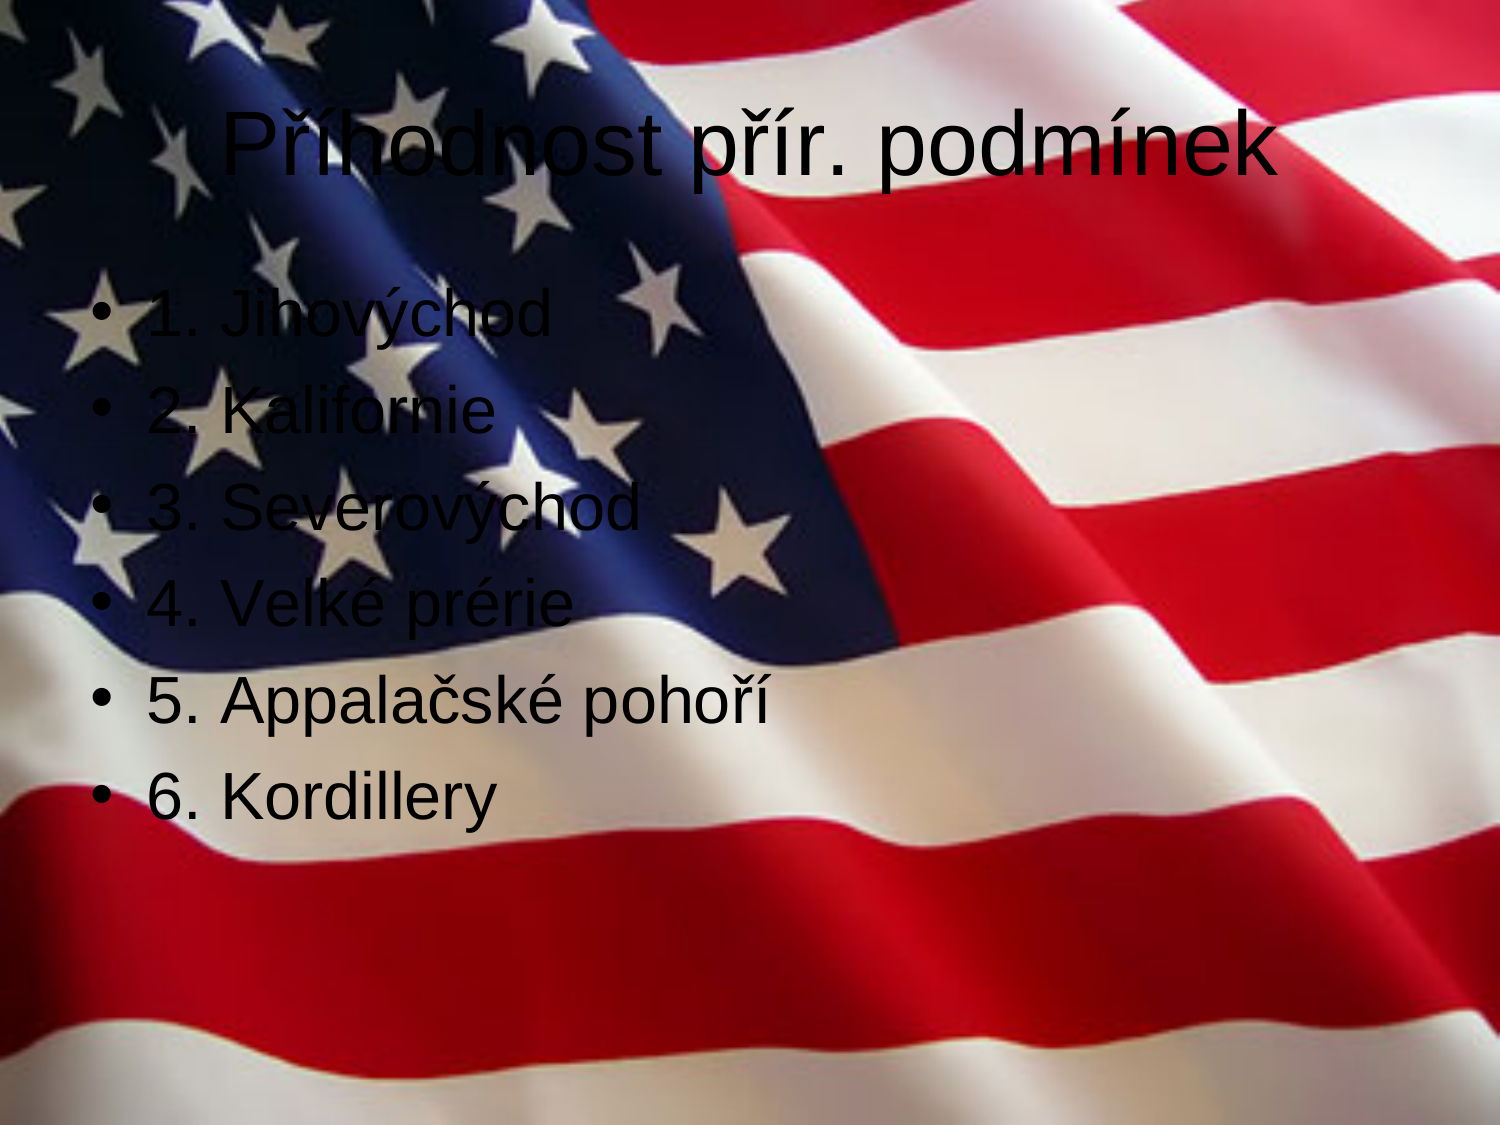

# Příhodnost přír. podmínek
1. Jihovýchod
2. Kalifornie
3. Severovýchod
4. Velké prérie
5. Appalačské pohoří
6. Kordillery